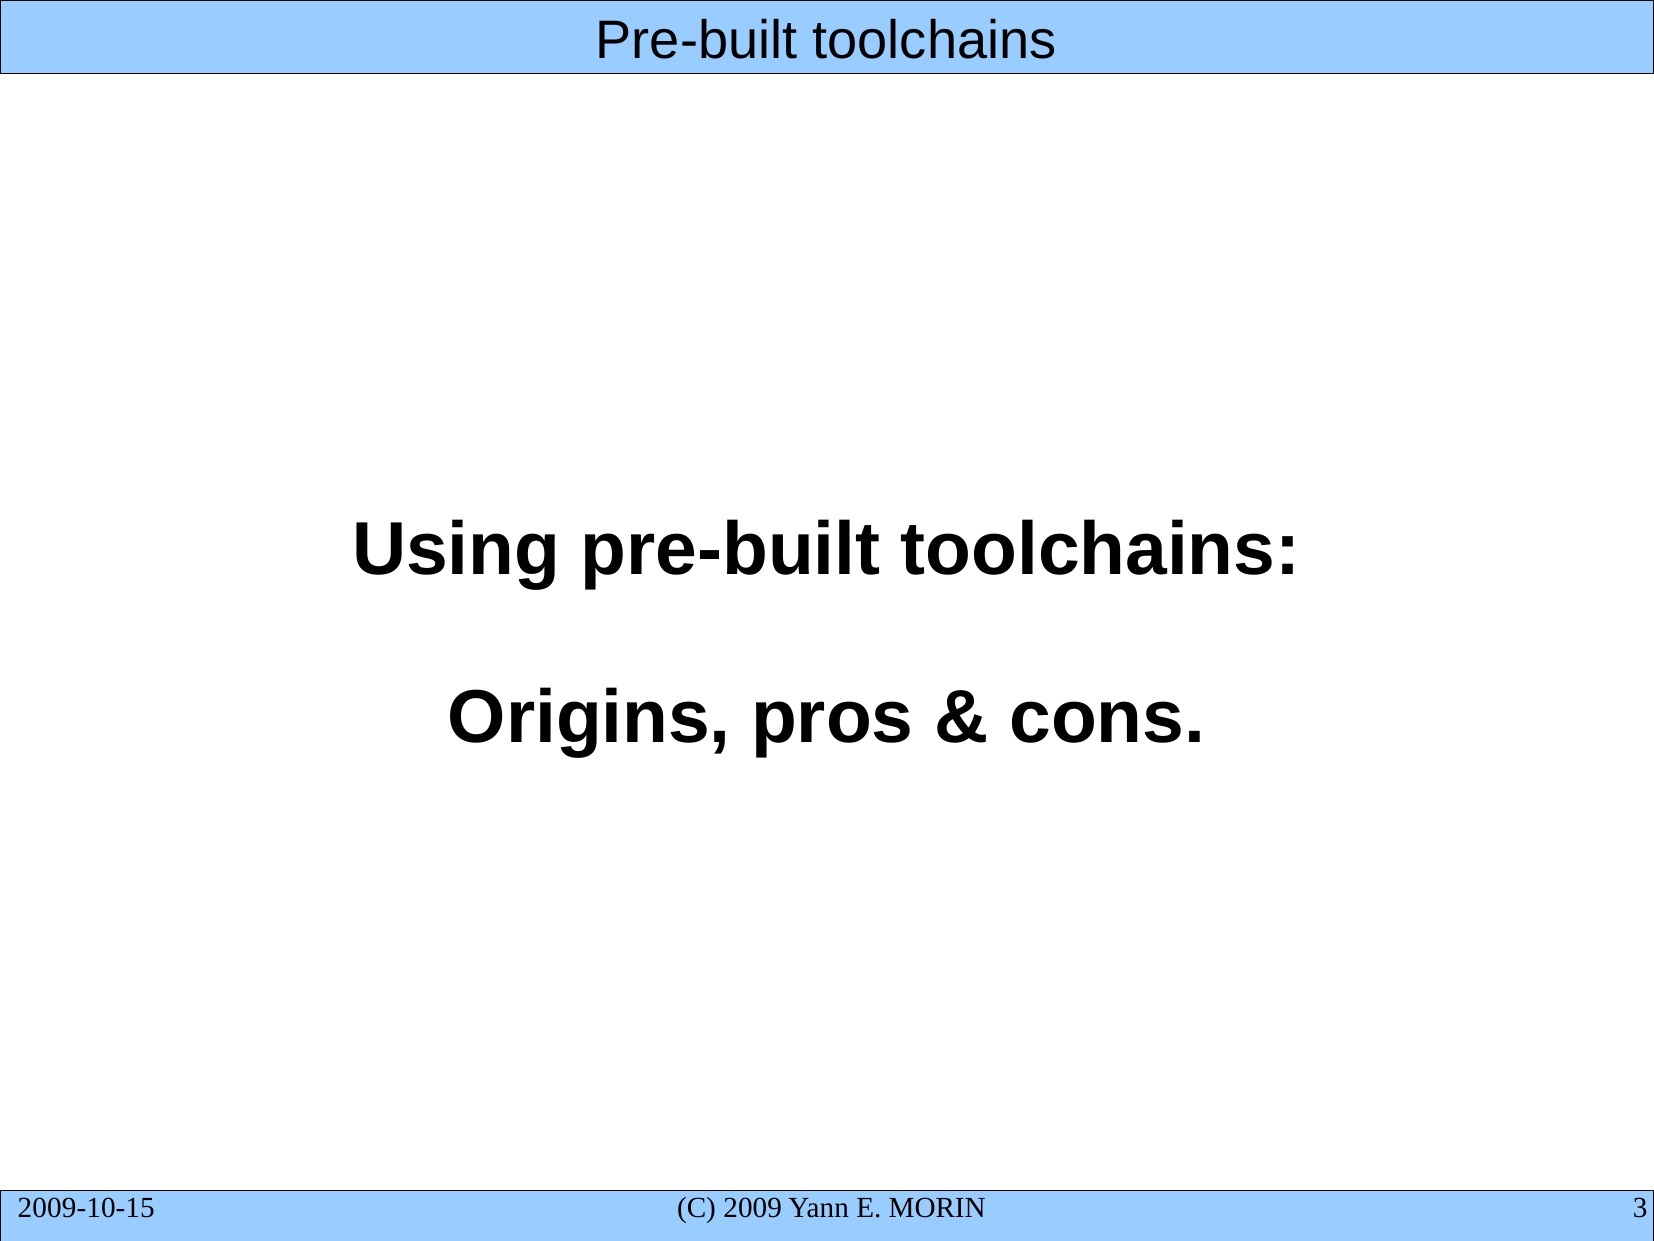

# Pre-built toolchains
Using pre-built toolchains:
Origins, pros & cons.
2009-10-15
(C) 2009 Yann E. MORIN
3